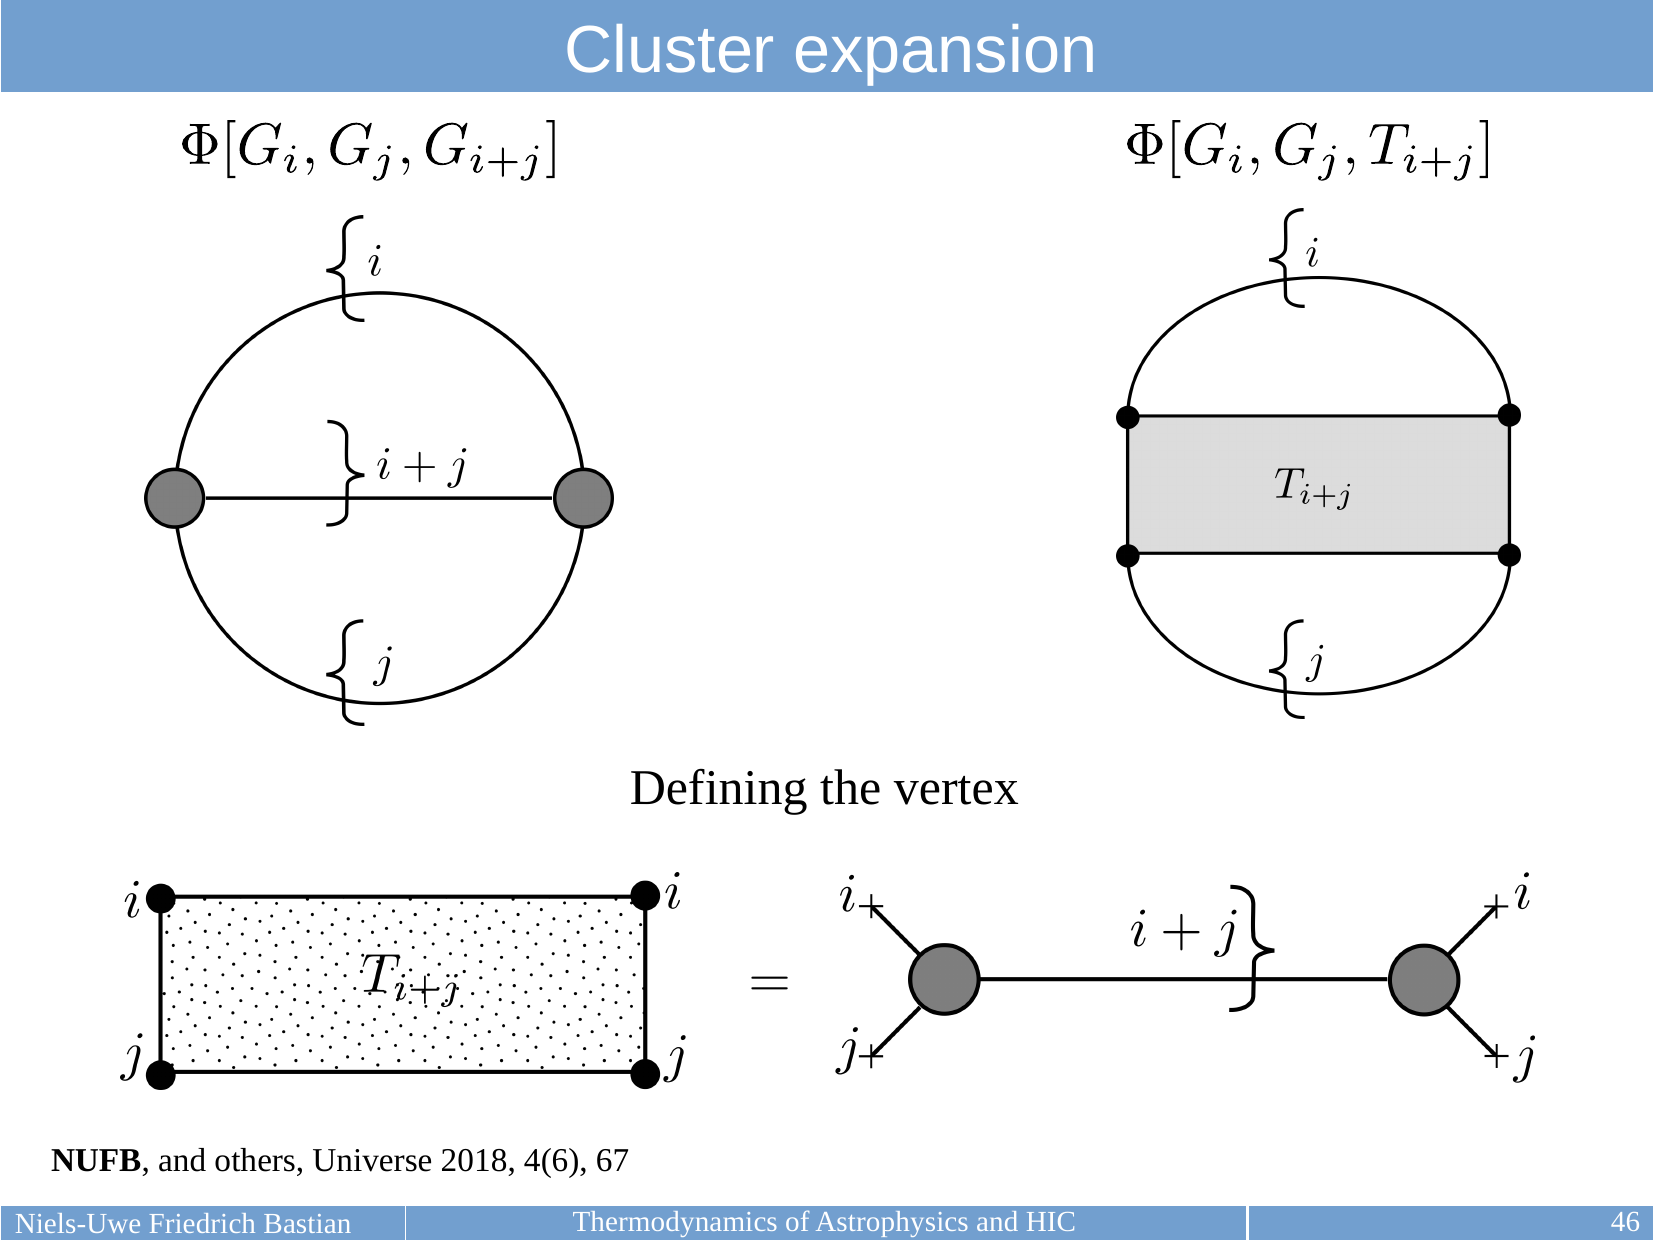

# Cluster expansion
Defining the vertex
NUFB, and others, Universe 2018, 4(6), 67
Thermodynamics of Astrophysics and HIC
46